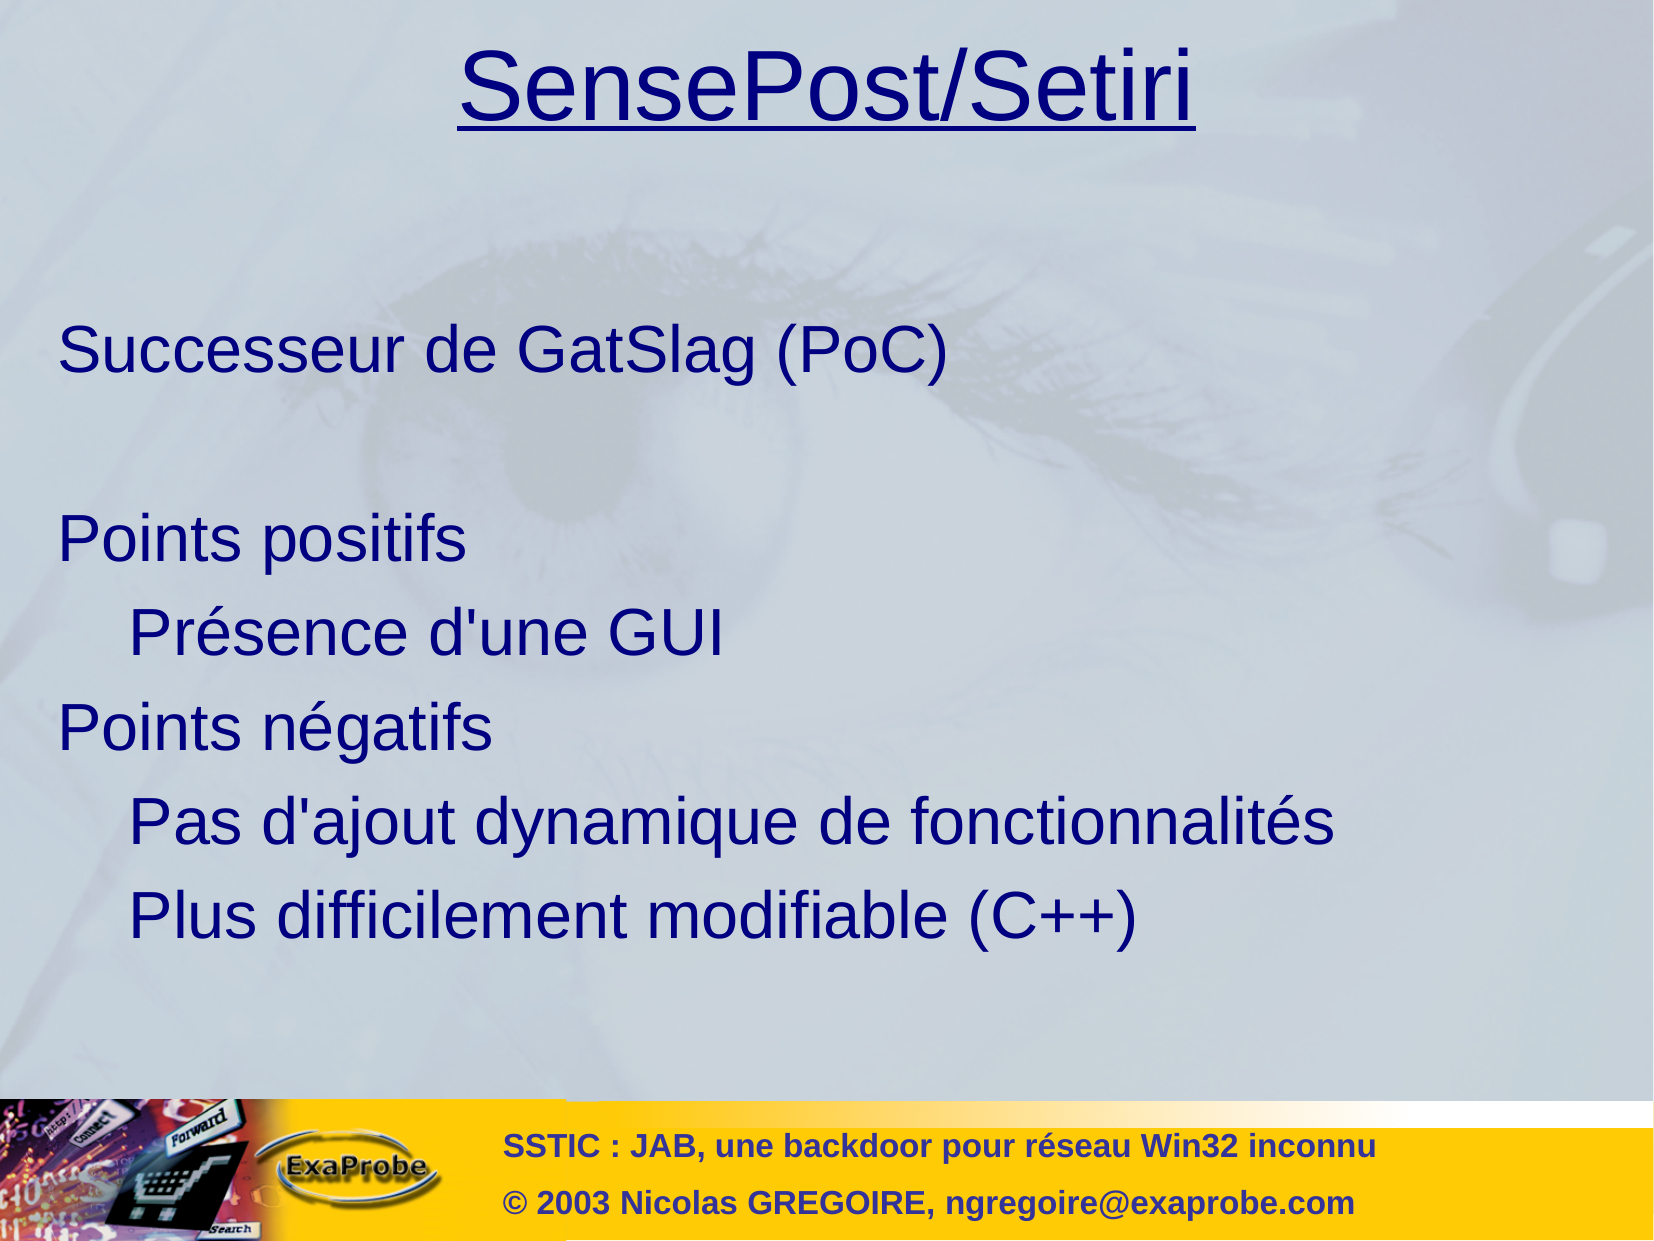

# SensePost/Setiri
 Successeur de GatSlag (PoC)
 Points positifs
 Présence d'une GUI
 Points négatifs
 Pas d'ajout dynamique de fonctionnalités
 Plus difficilement modifiable (C++)